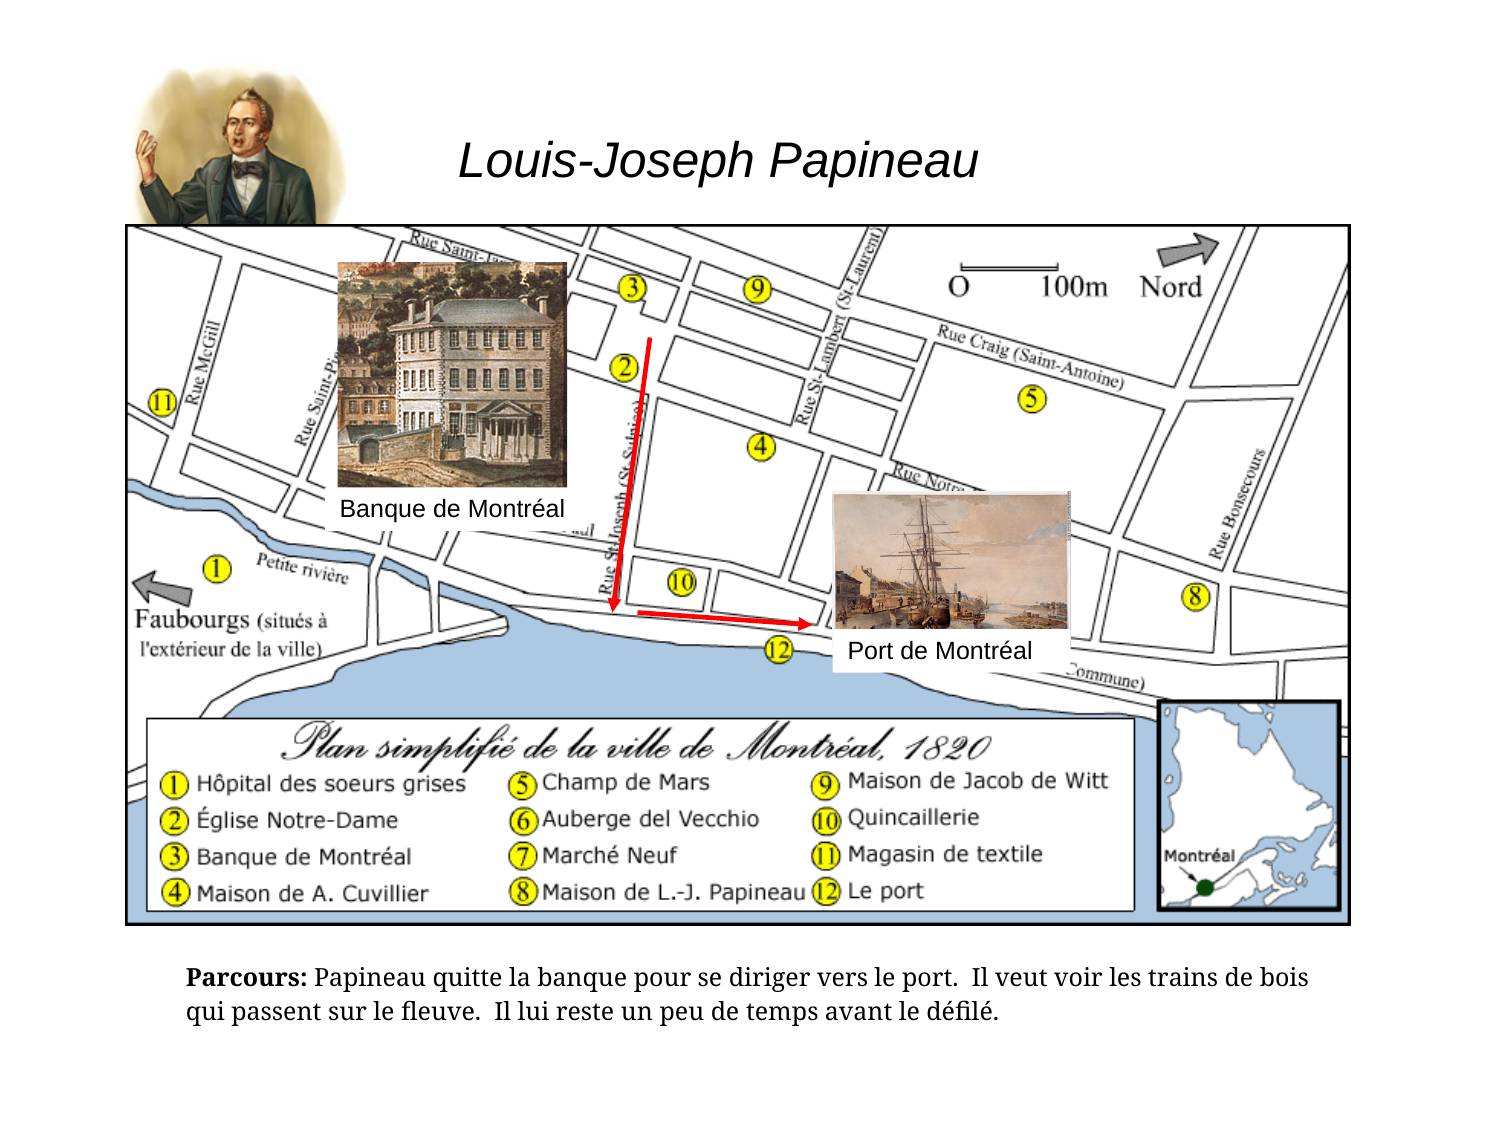

Louis-Joseph Papineau
Banque de Montréal
Port de Montréal
Parcours: Papineau quitte la banque pour se diriger vers le port. Il veut voir les trains de bois qui passent sur le fleuve. Il lui reste un peu de temps avant le défilé.